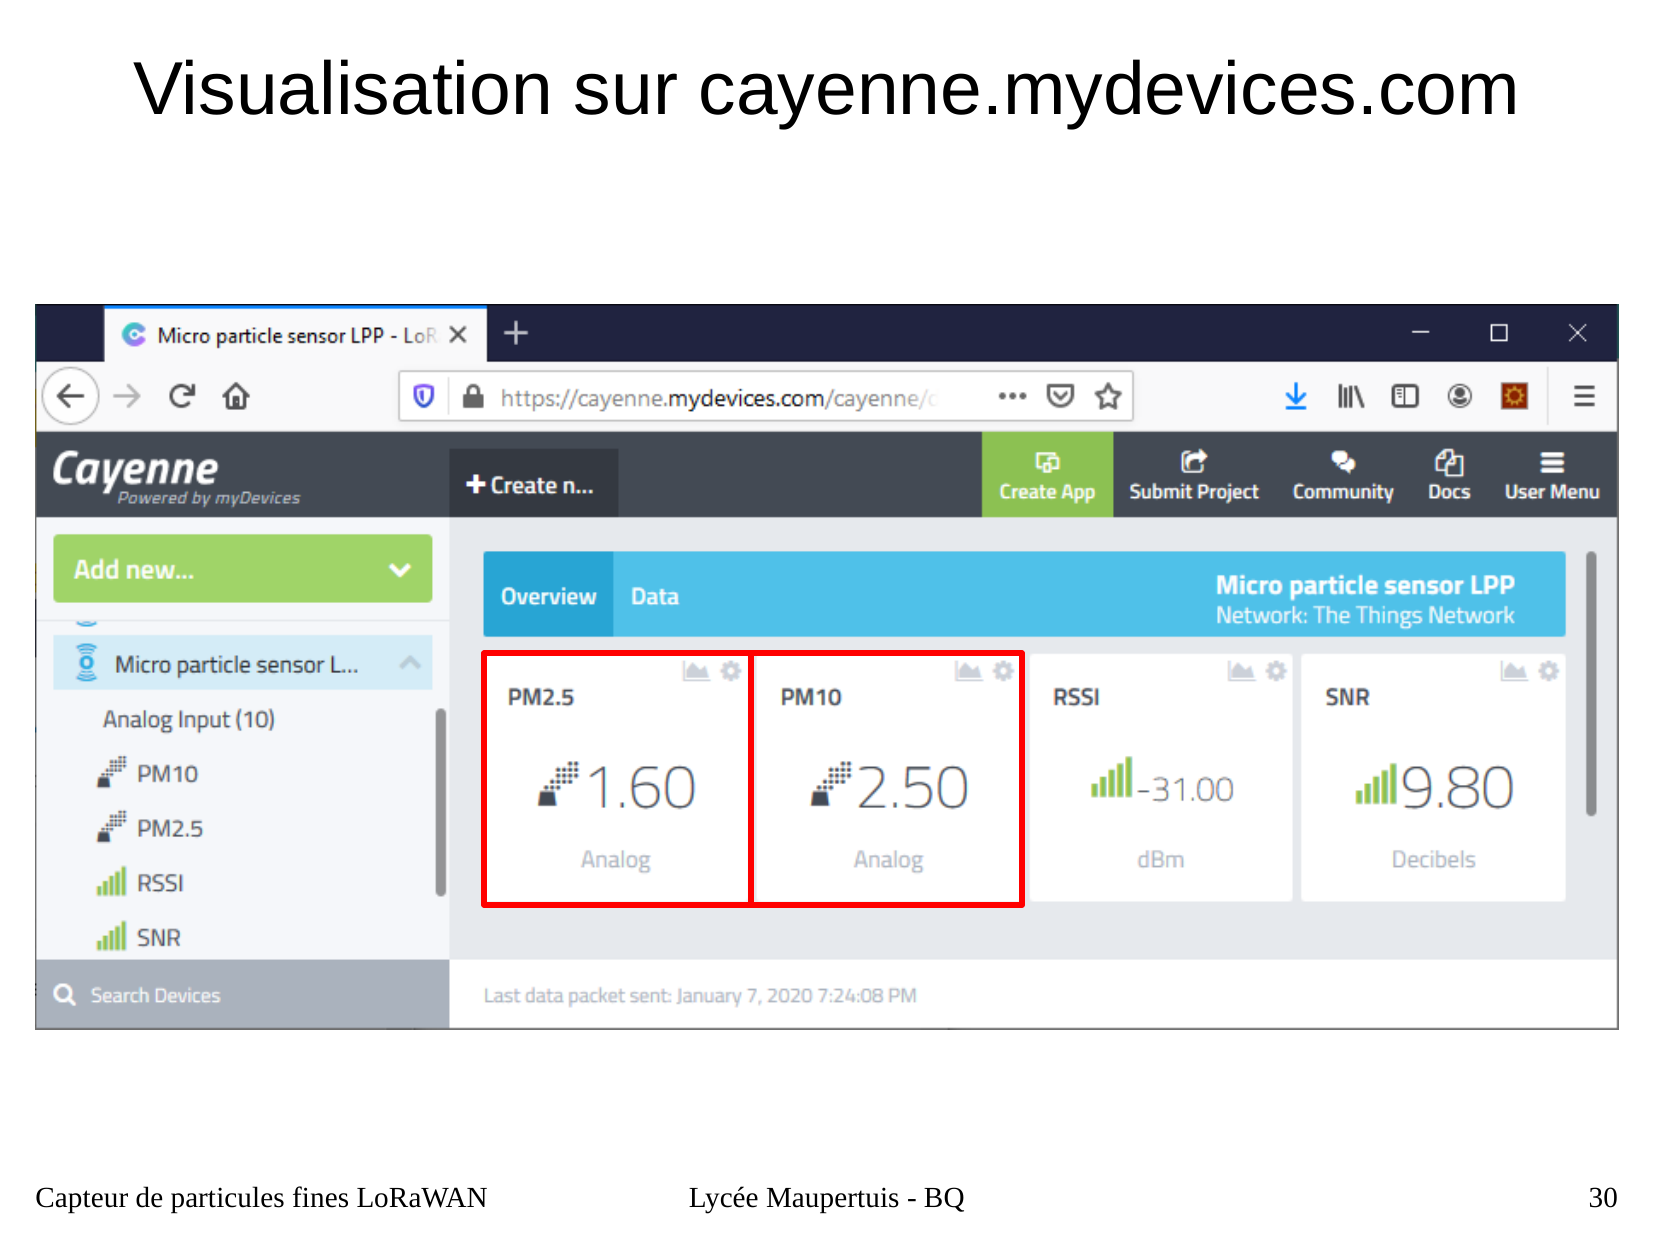

# Visualisation sur cayenne.mydevices.com
Capteur de particules fines LoRaWAN
Lycée Maupertuis - BQ
30